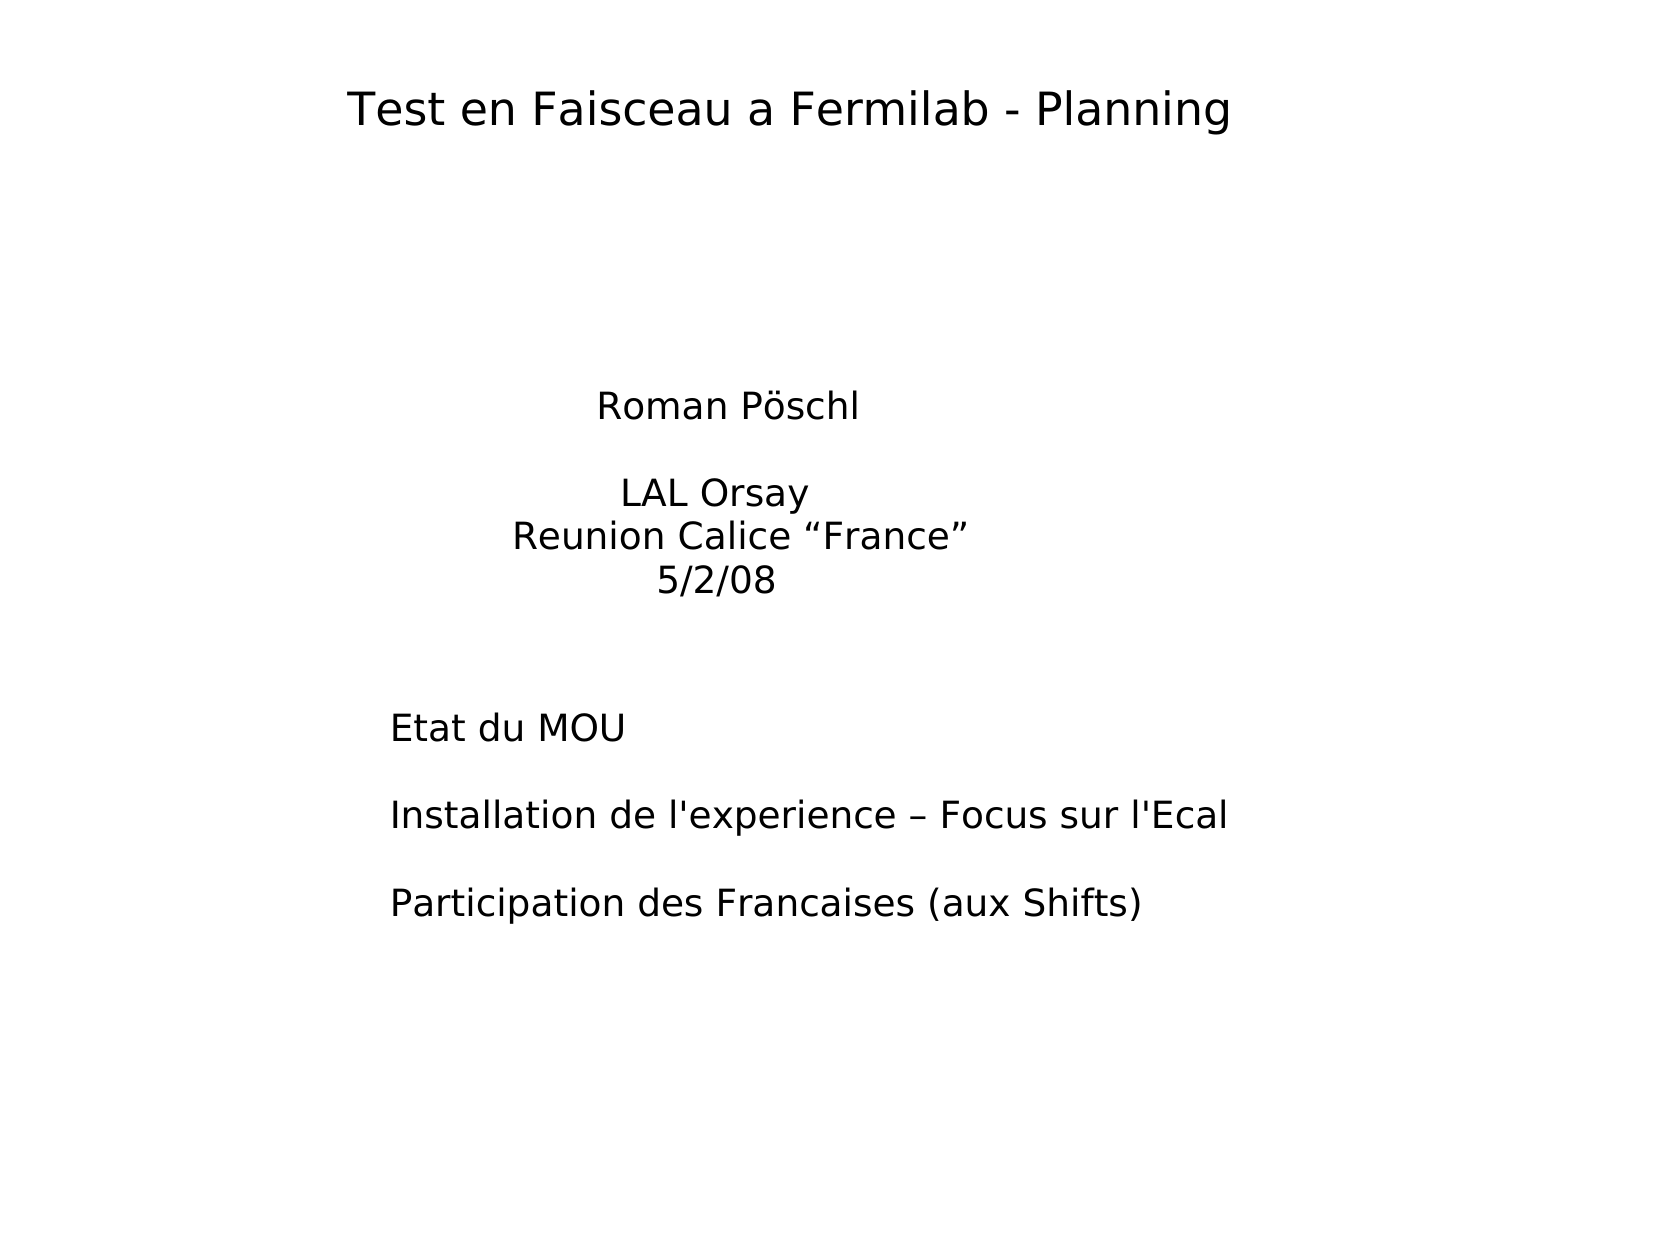

Test en Faisceau a Fermilab - Planning
 Roman Pöschl
 LAL Orsay
 Reunion Calice “France”
 5/2/08
Etat du MOU
Installation de l'experience – Focus sur l'Ecal
Participation des Francaises (aux Shifts)